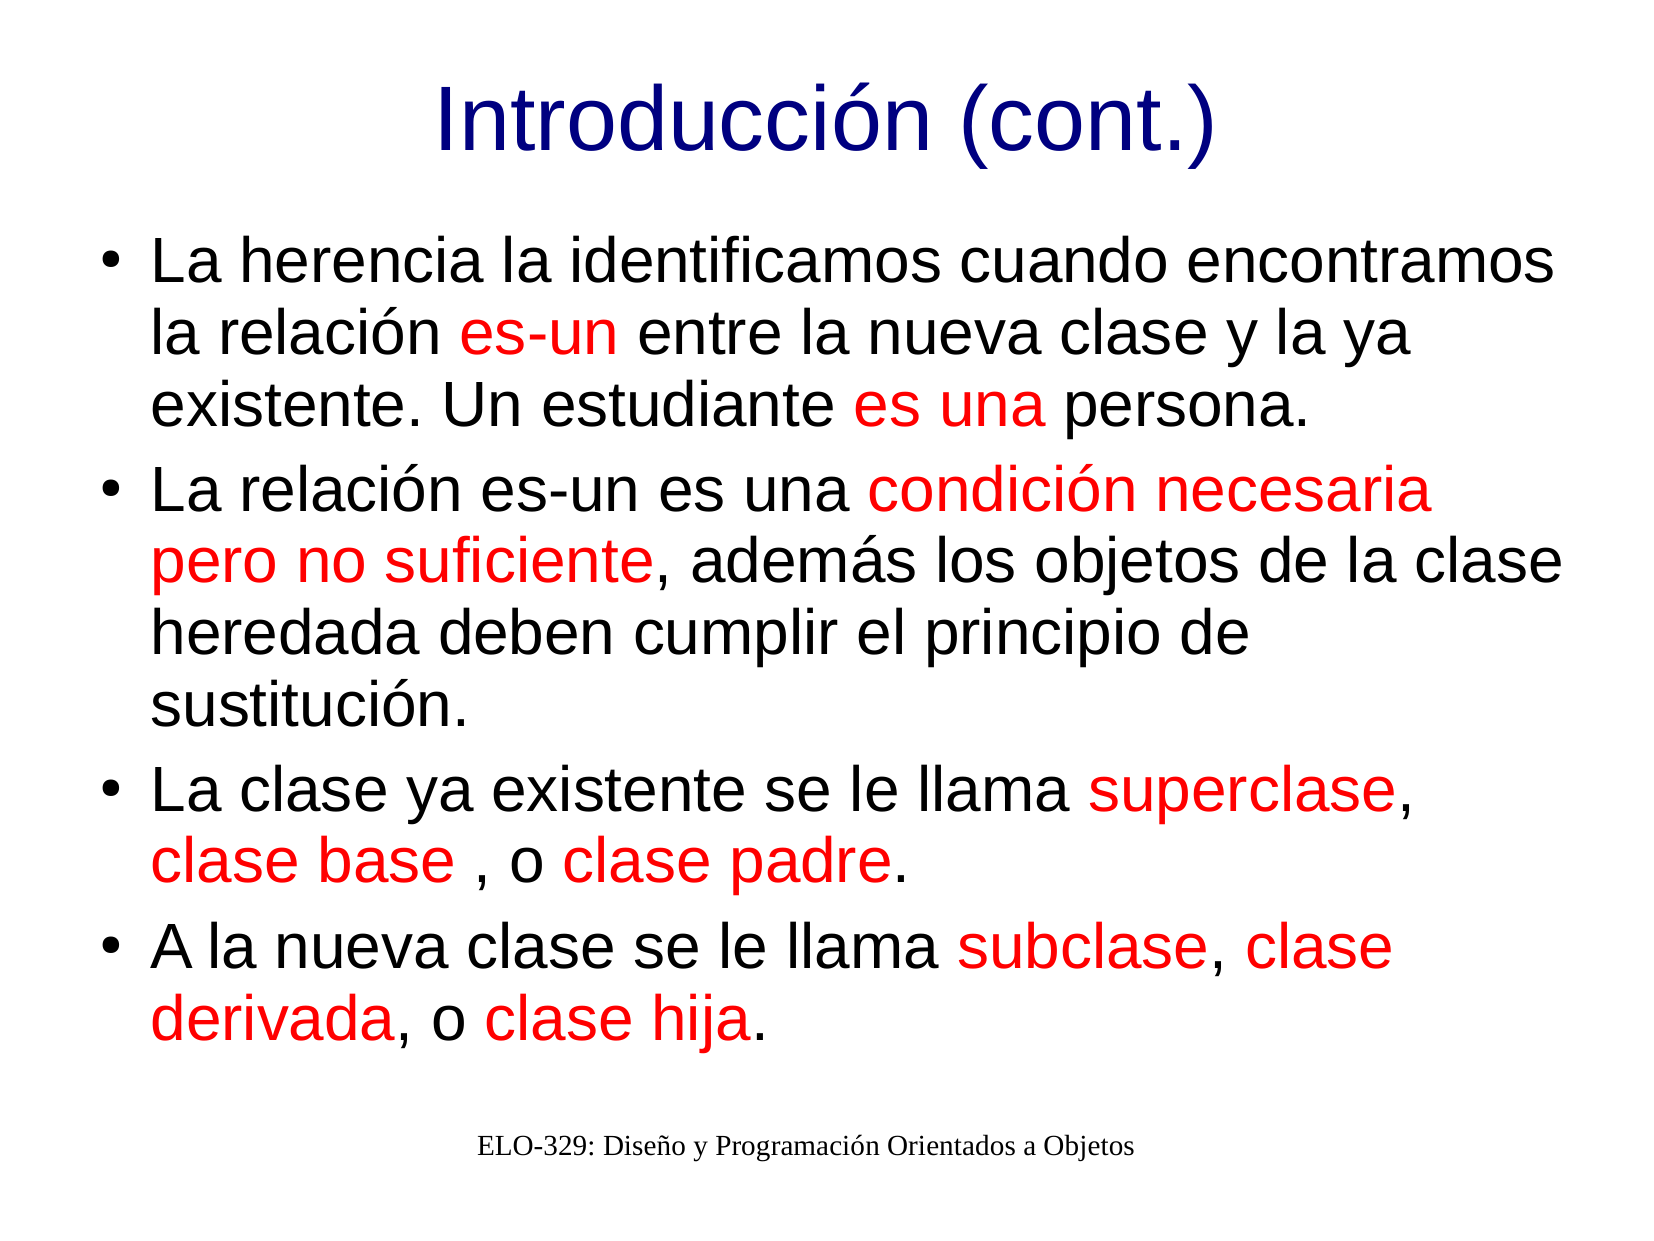

# Introducción (cont.)‏
La herencia la identificamos cuando encontramos la relación es-un entre la nueva clase y la ya existente. Un estudiante es una persona.
La relación es-un es una condición necesaria pero no suficiente, además los objetos de la clase heredada deben cumplir el principio de sustitución.
La clase ya existente se le llama superclase, clase base , o clase padre.
A la nueva clase se le llama subclase, clase derivada, o clase hija.